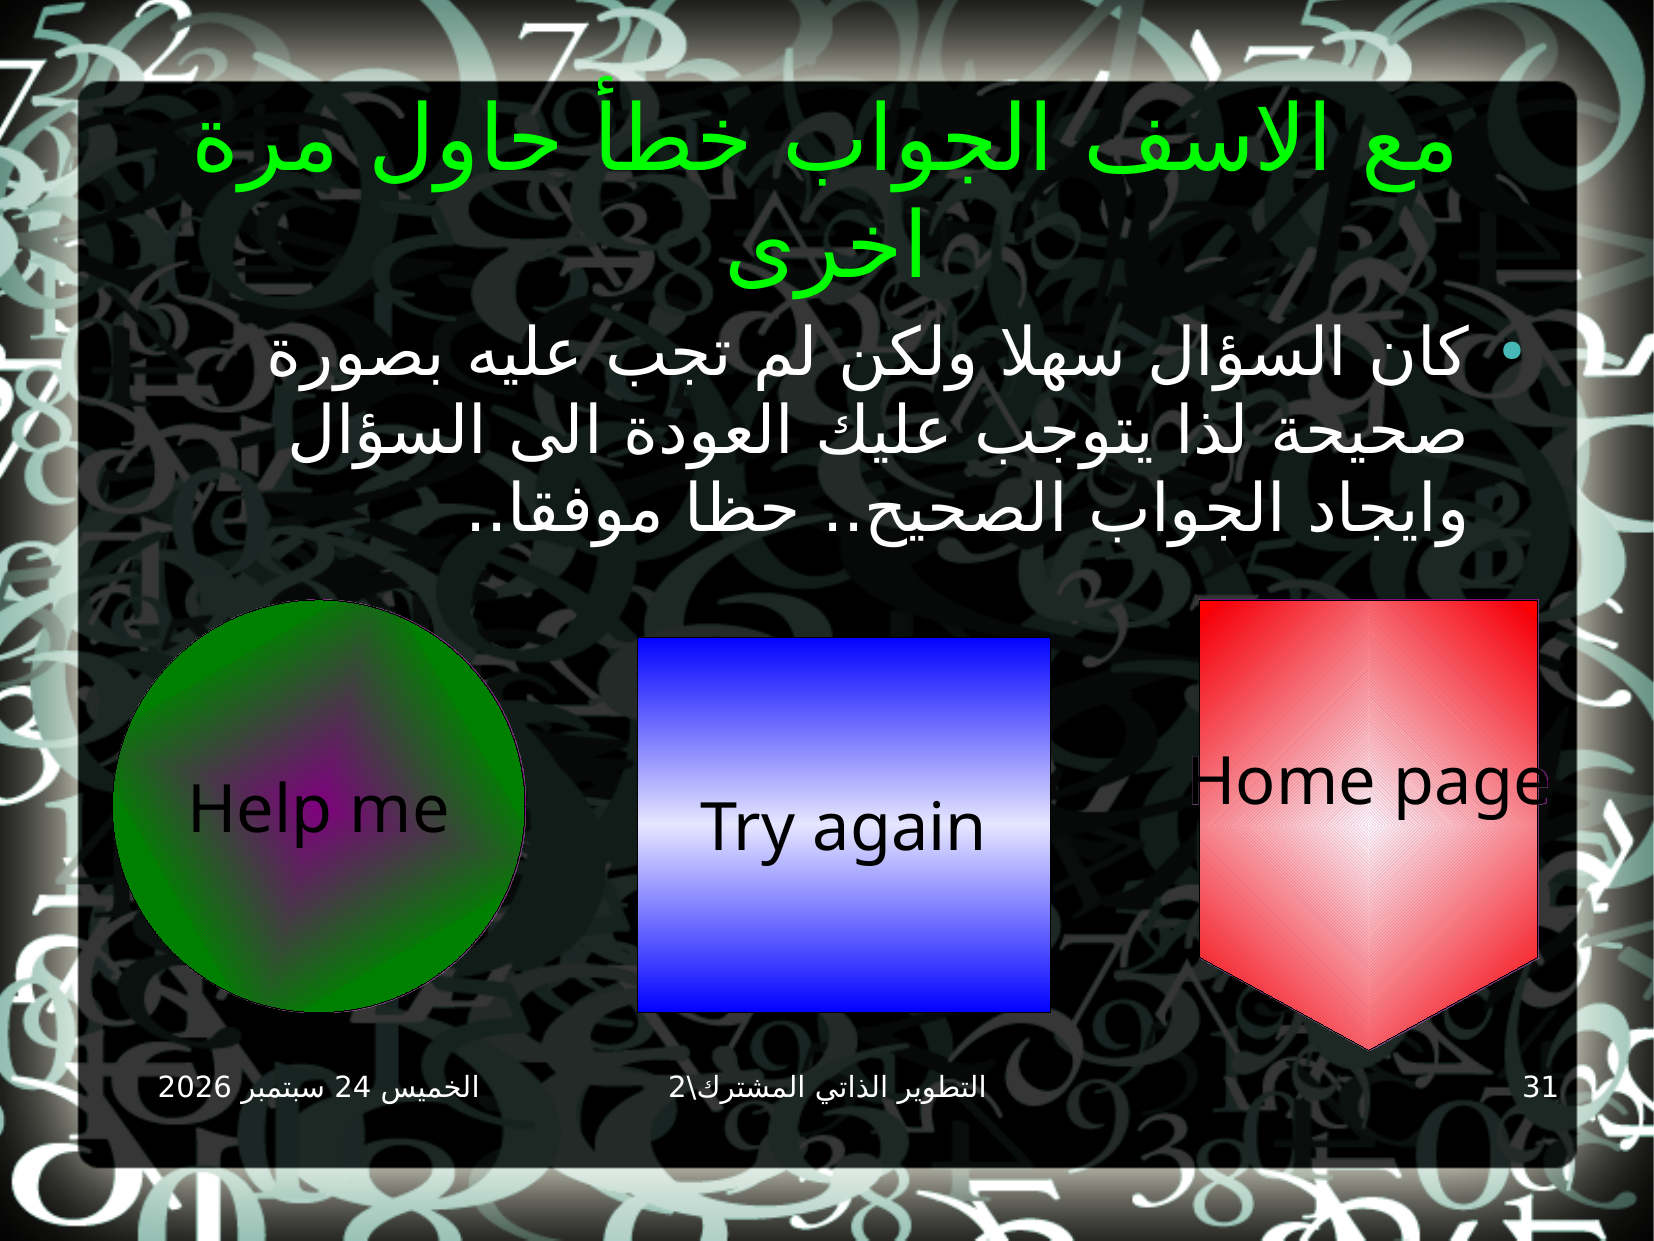

# مع الاسف الجواب خطأ حاول مرة اخرى
كان السؤال سهلا ولكن لم تجب عليه بصورة صحيحة لذا يتوجب عليك العودة الى السؤال وايجاد الجواب الصحيح.. حظا موفقا..
Help me
Home page
Try again
التطوير الذاتي المشترك\2
31